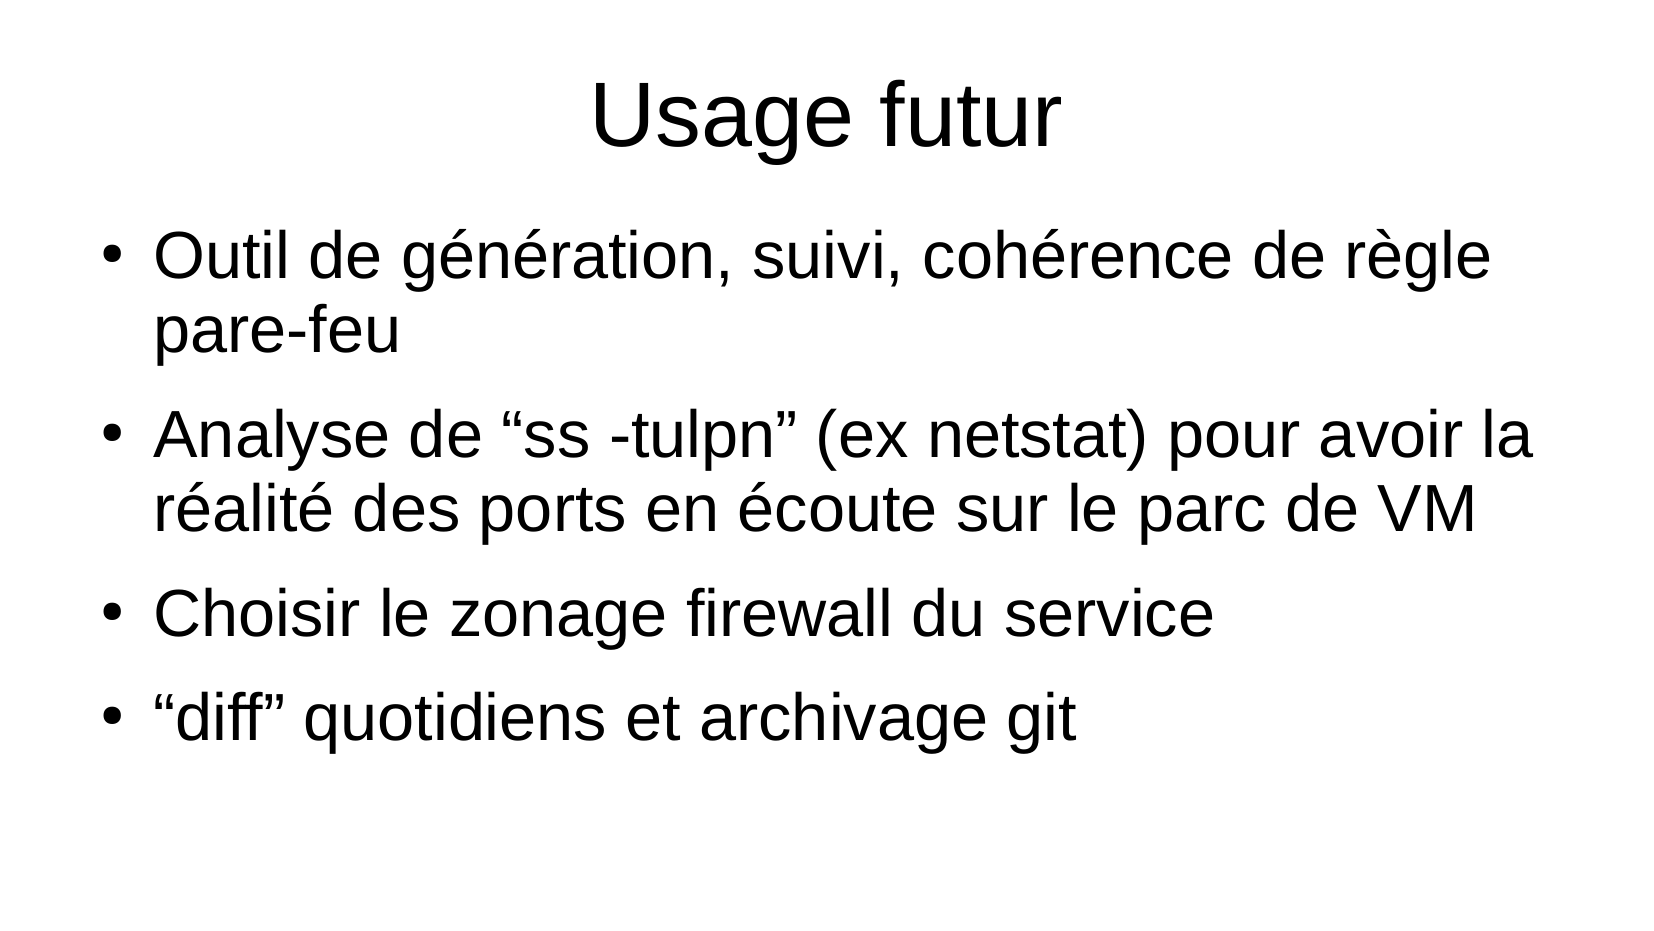

# Usage futur
Outil de génération, suivi, cohérence de règle pare-feu
Analyse de “ss -tulpn” (ex netstat) pour avoir la réalité des ports en écoute sur le parc de VM
Choisir le zonage firewall du service
“diff” quotidiens et archivage git